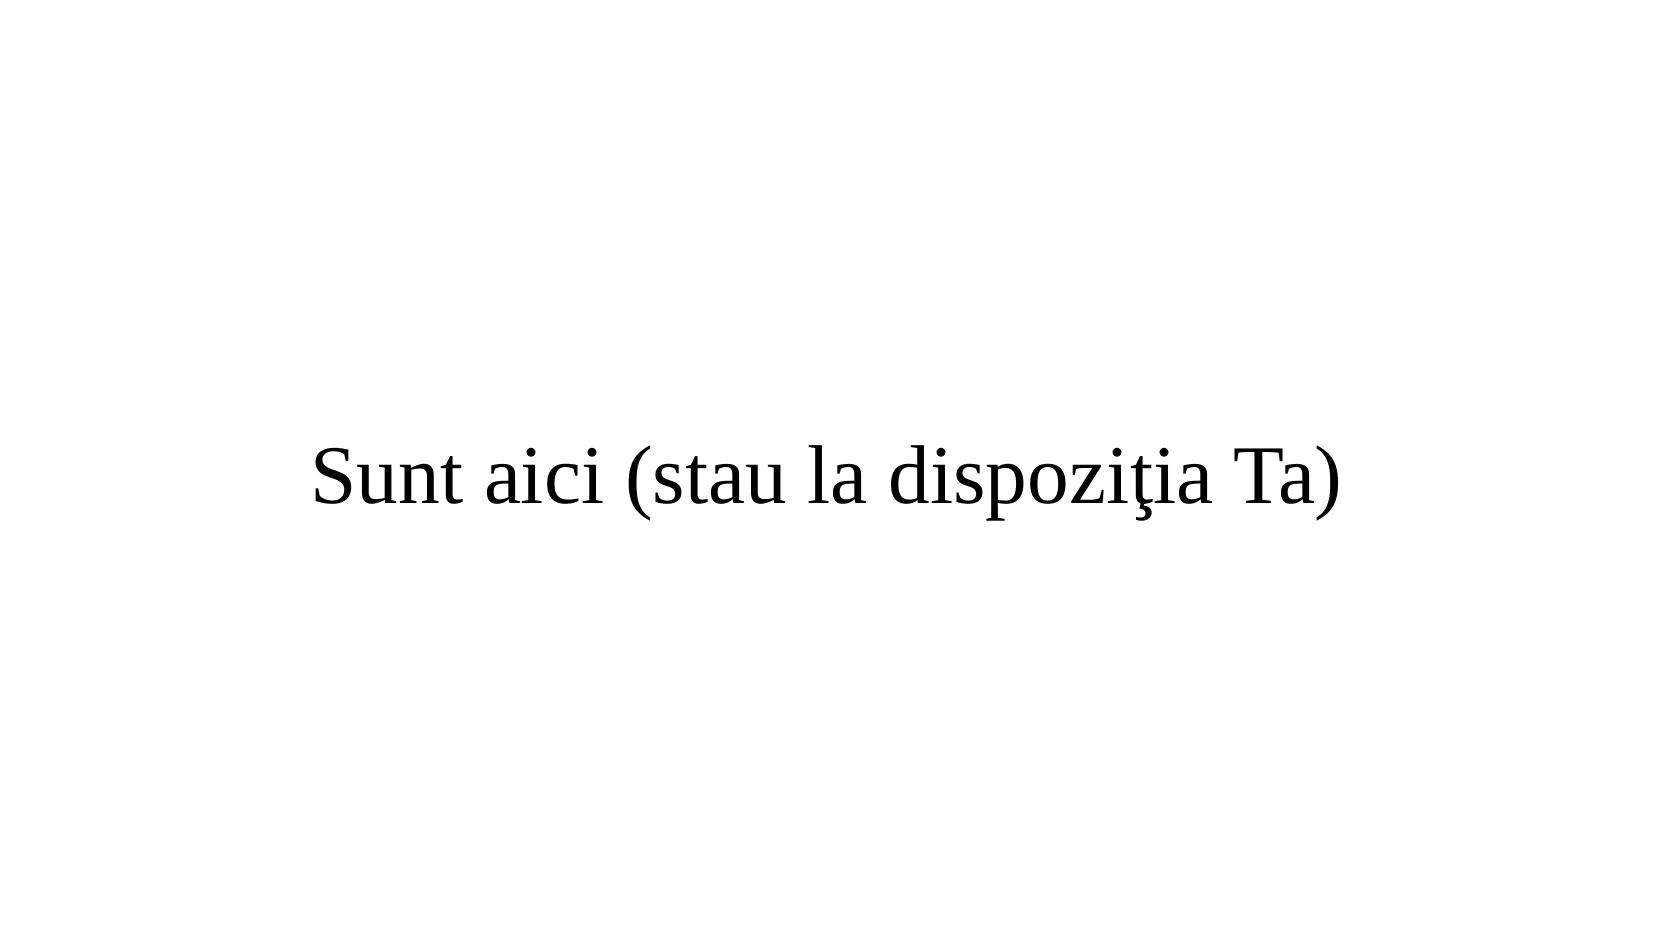

# Sunt aici (stau la dispoziţia Ta)